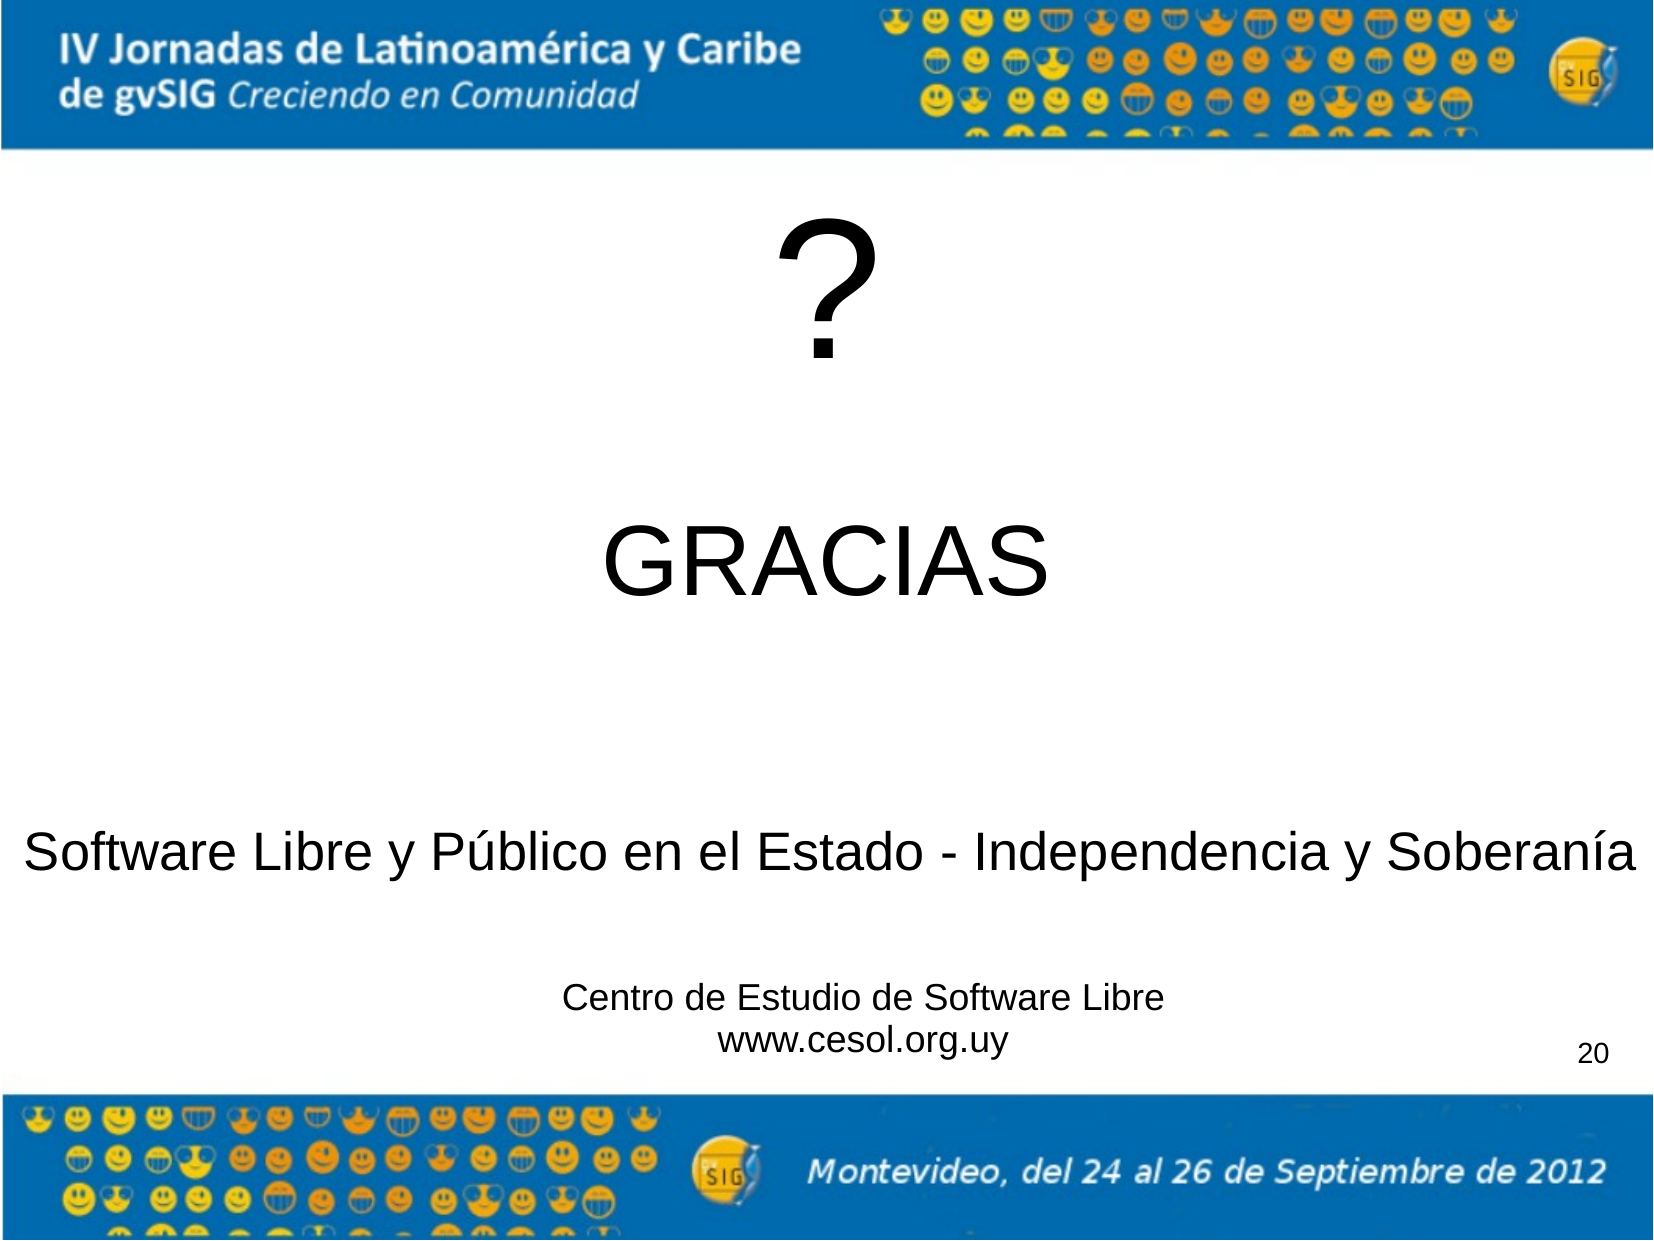

# ?
GRACIAS
Software Libre y Público en el Estado - Independencia y Soberanía
Centro de Estudio de Software Libre
www.cesol.org.uy
20